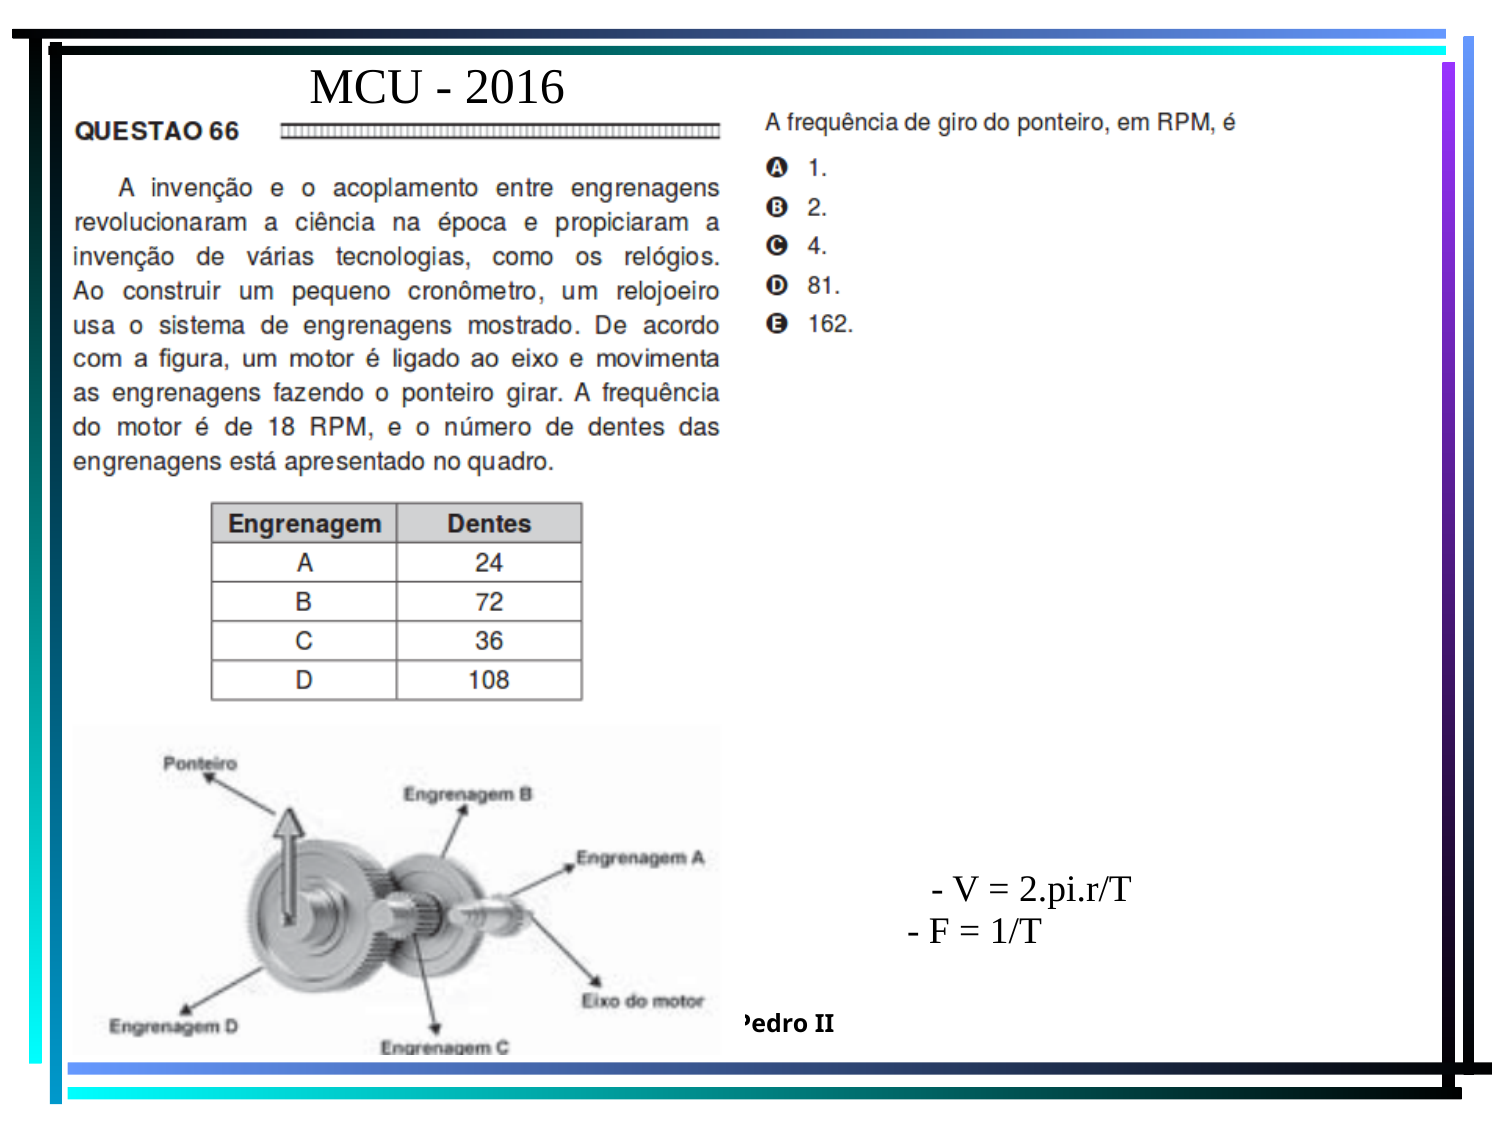

# MCU - 2016
 - V = 2.pi.r/T
- F = 1/T
2017 – Ensino Médio – Campus Centro – Colégio Pedro II